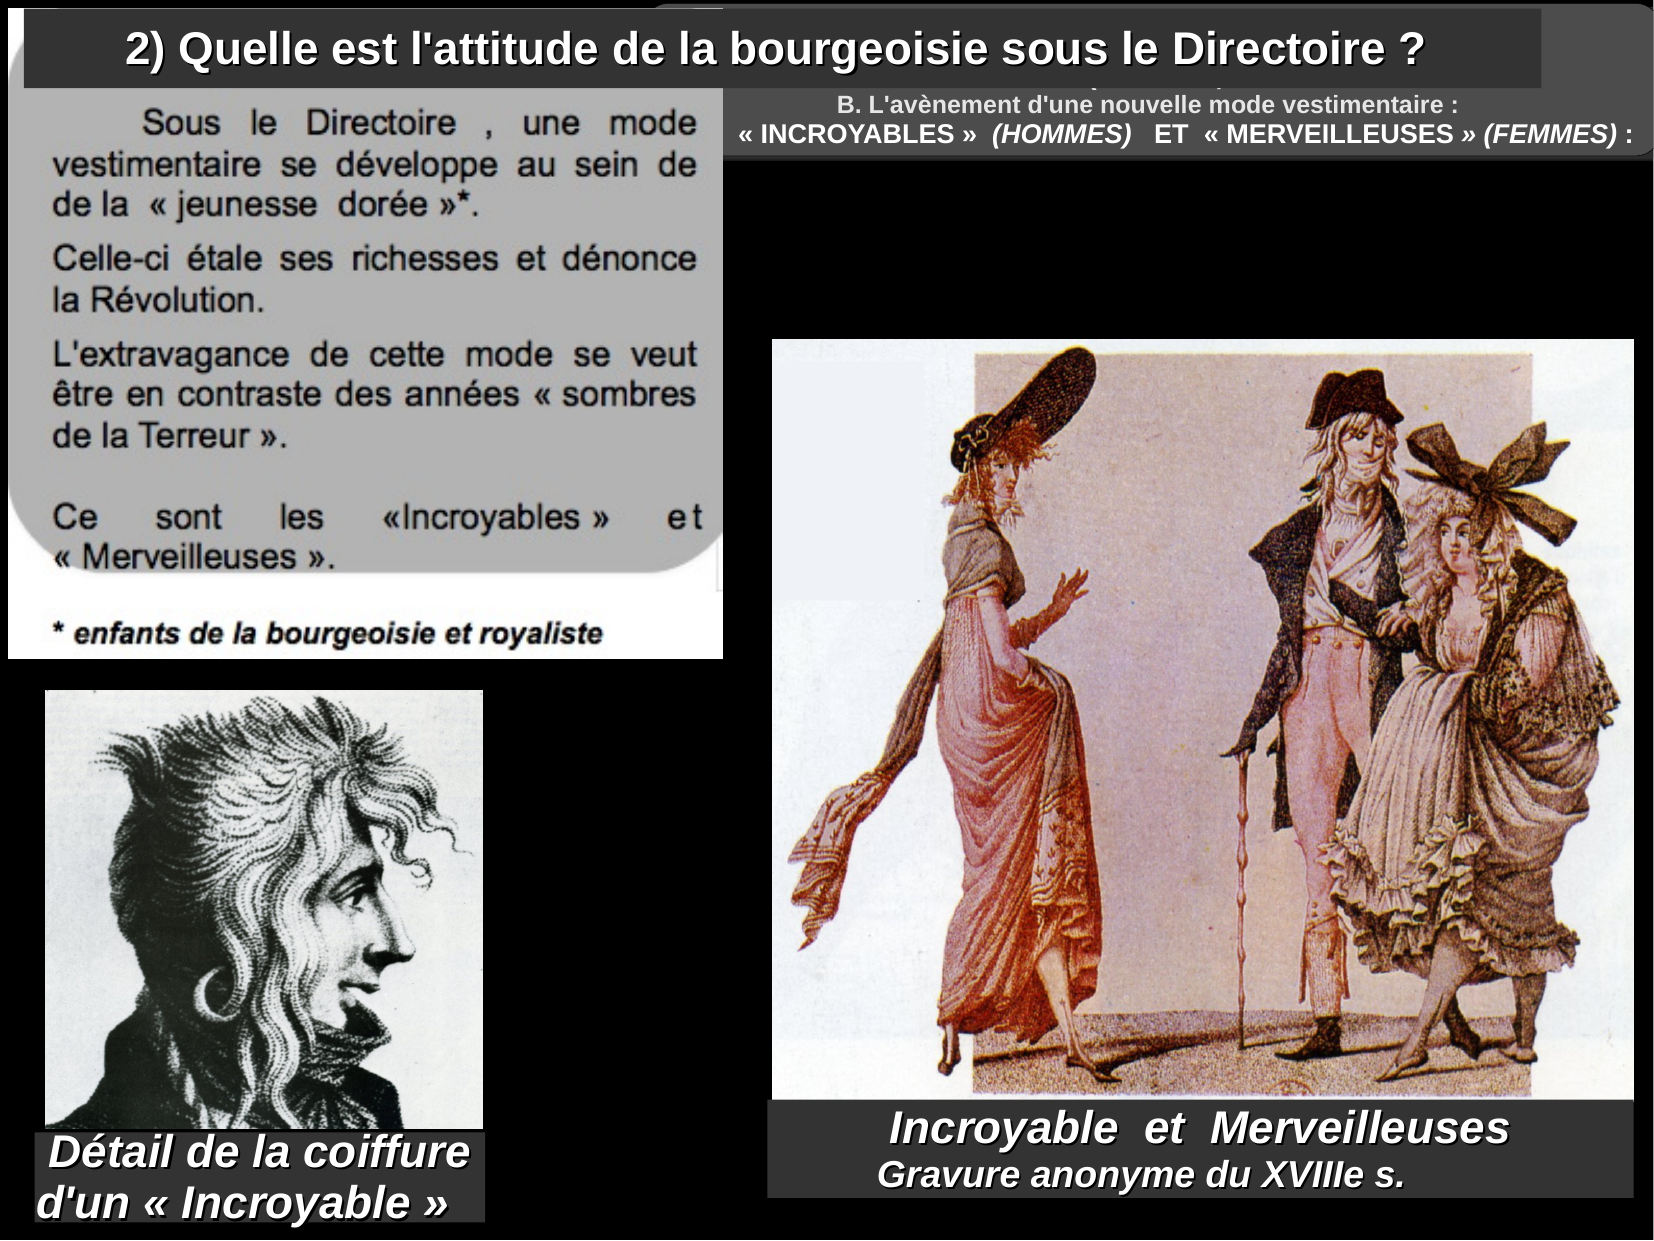

Exercice 2 : LA SOCIÉTÉ AU TEMPS DU DIRECTOIRE
 (1795-1799)
B. L'avènement d'une nouvelle mode vestimentaire :
LES « INCROYABLES » (HOMMES) ET « MERVEILLEUSES » (FEMMES) :
2) Quelle est l'attitude de la bourgeoisie sous le Directoire ?
 Incroyable  et  Merveilleuses
Gravure anonyme du XVIIIe s.
 Détail de la coiffure
d'un « Incroyable »